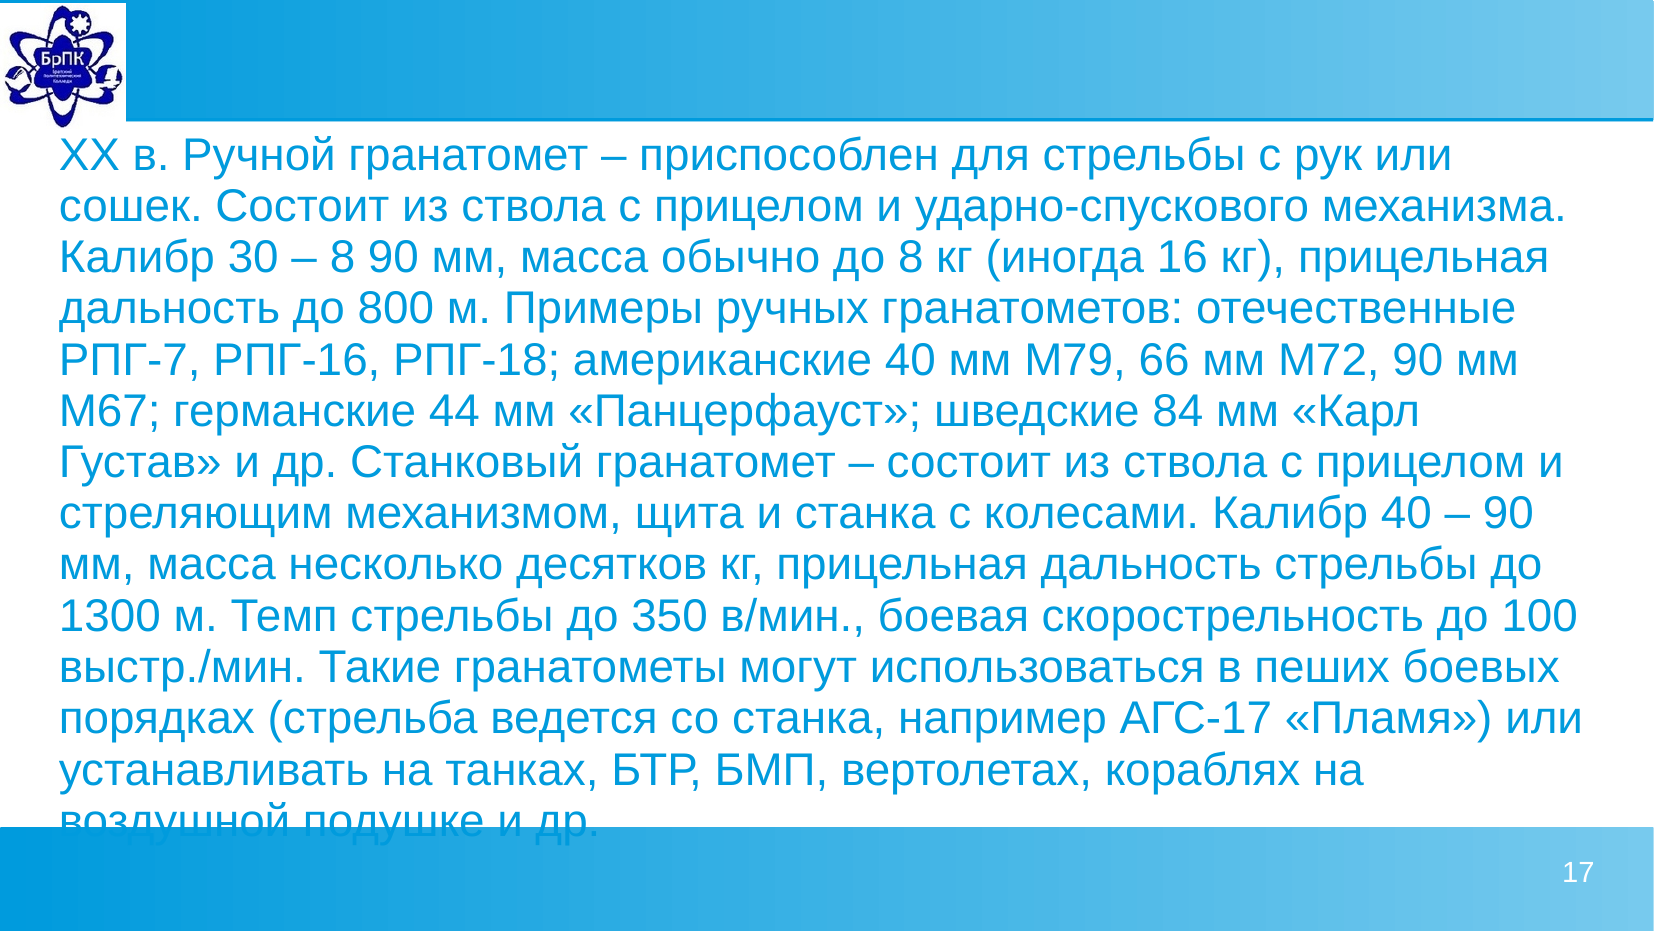

# ХХ в. Ручной гранатомет – приспособлен для стрельбы с рук или сошек. Состоит из ствола с прицелом и ударно-спускового механизма. Калибр 30 – 8 90 мм, масса обычно до 8 кг (иногда 16 кг), прицельная дальность до 800 м. Примеры ручных гранатометов: отечественные РПГ-7, РПГ-16, РПГ-18; американские 40 мм М79, 66 мм М72, 90 мм М67; германские 44 мм «Панцерфауст»; шведские 84 мм «Карл Густав» и др. Станковый гранатомет – состоит из ствола с прицелом и стреляющим механизмом, щита и станка с колесами. Калибр 40 – 90 мм, масса несколько десятков кг, прицельная дальность стрельбы до 1300 м. Темп стрельбы до 350 в/мин., боевая скорострельность до 100 выстр./мин. Такие гранатометы могут использоваться в пеших боевых порядках (стрельба ведется со станка, например АГС-17 «Пламя») или устанавливать на танках, БТР, БМП, вертолетах, кораблях на воздушной подушке и др.
17